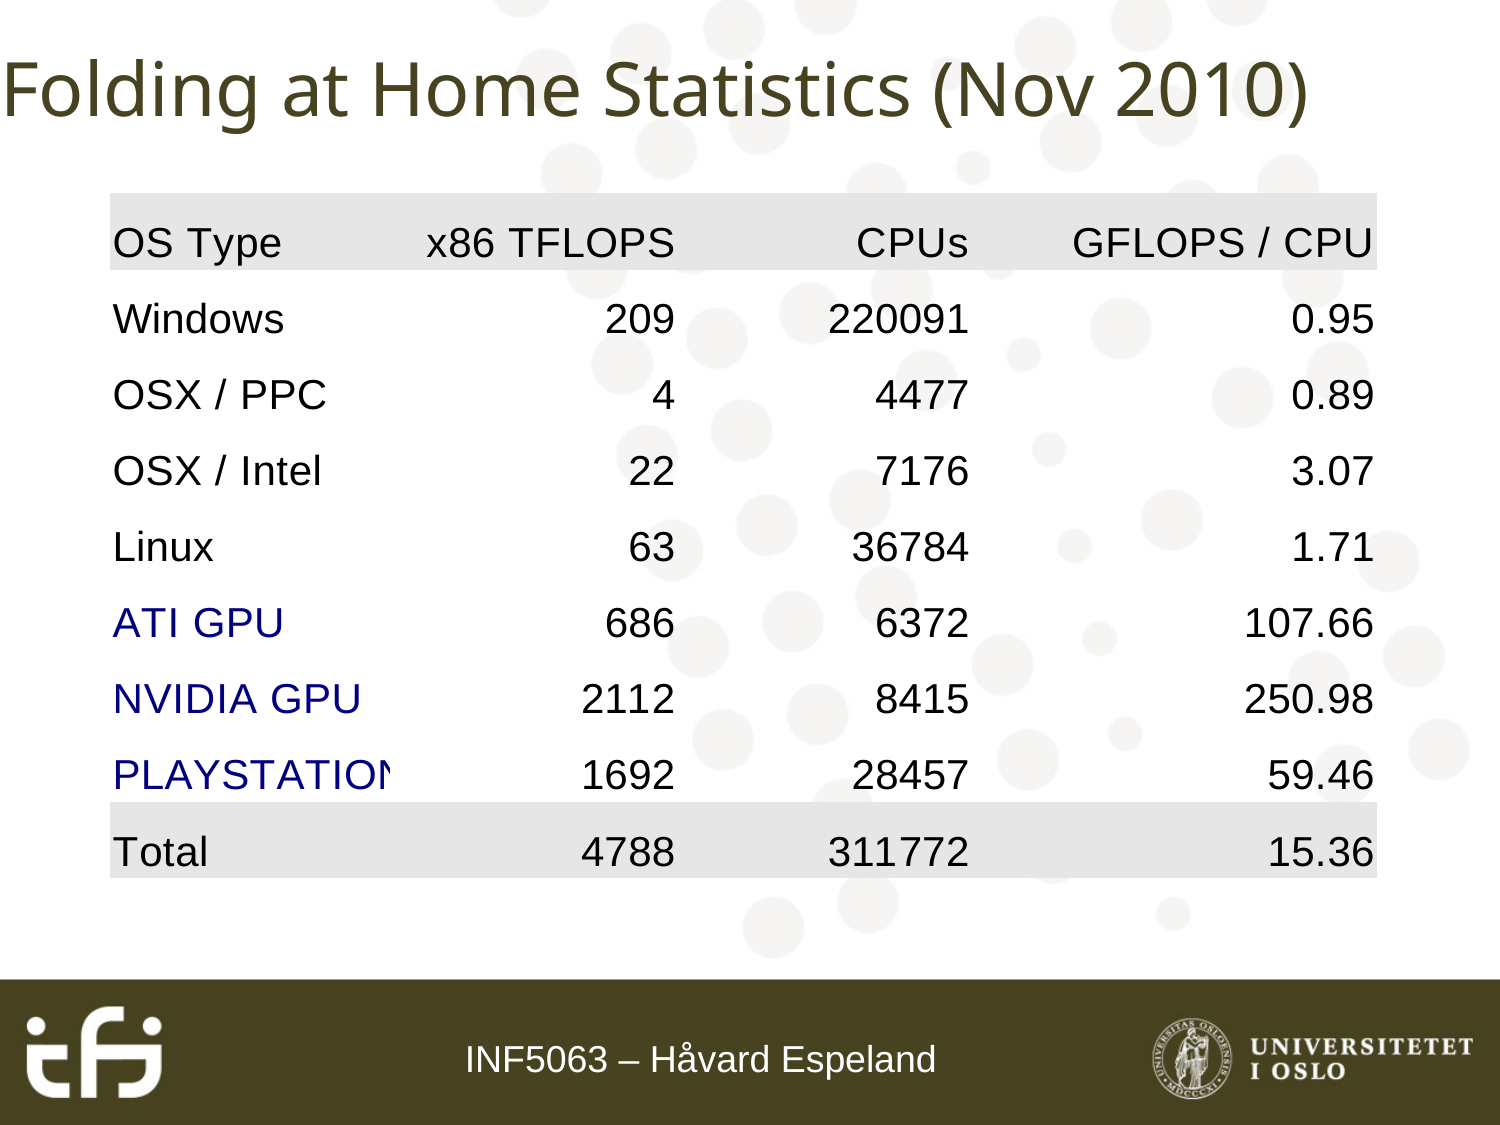

# Folding at Home Statistics (Nov 2010)